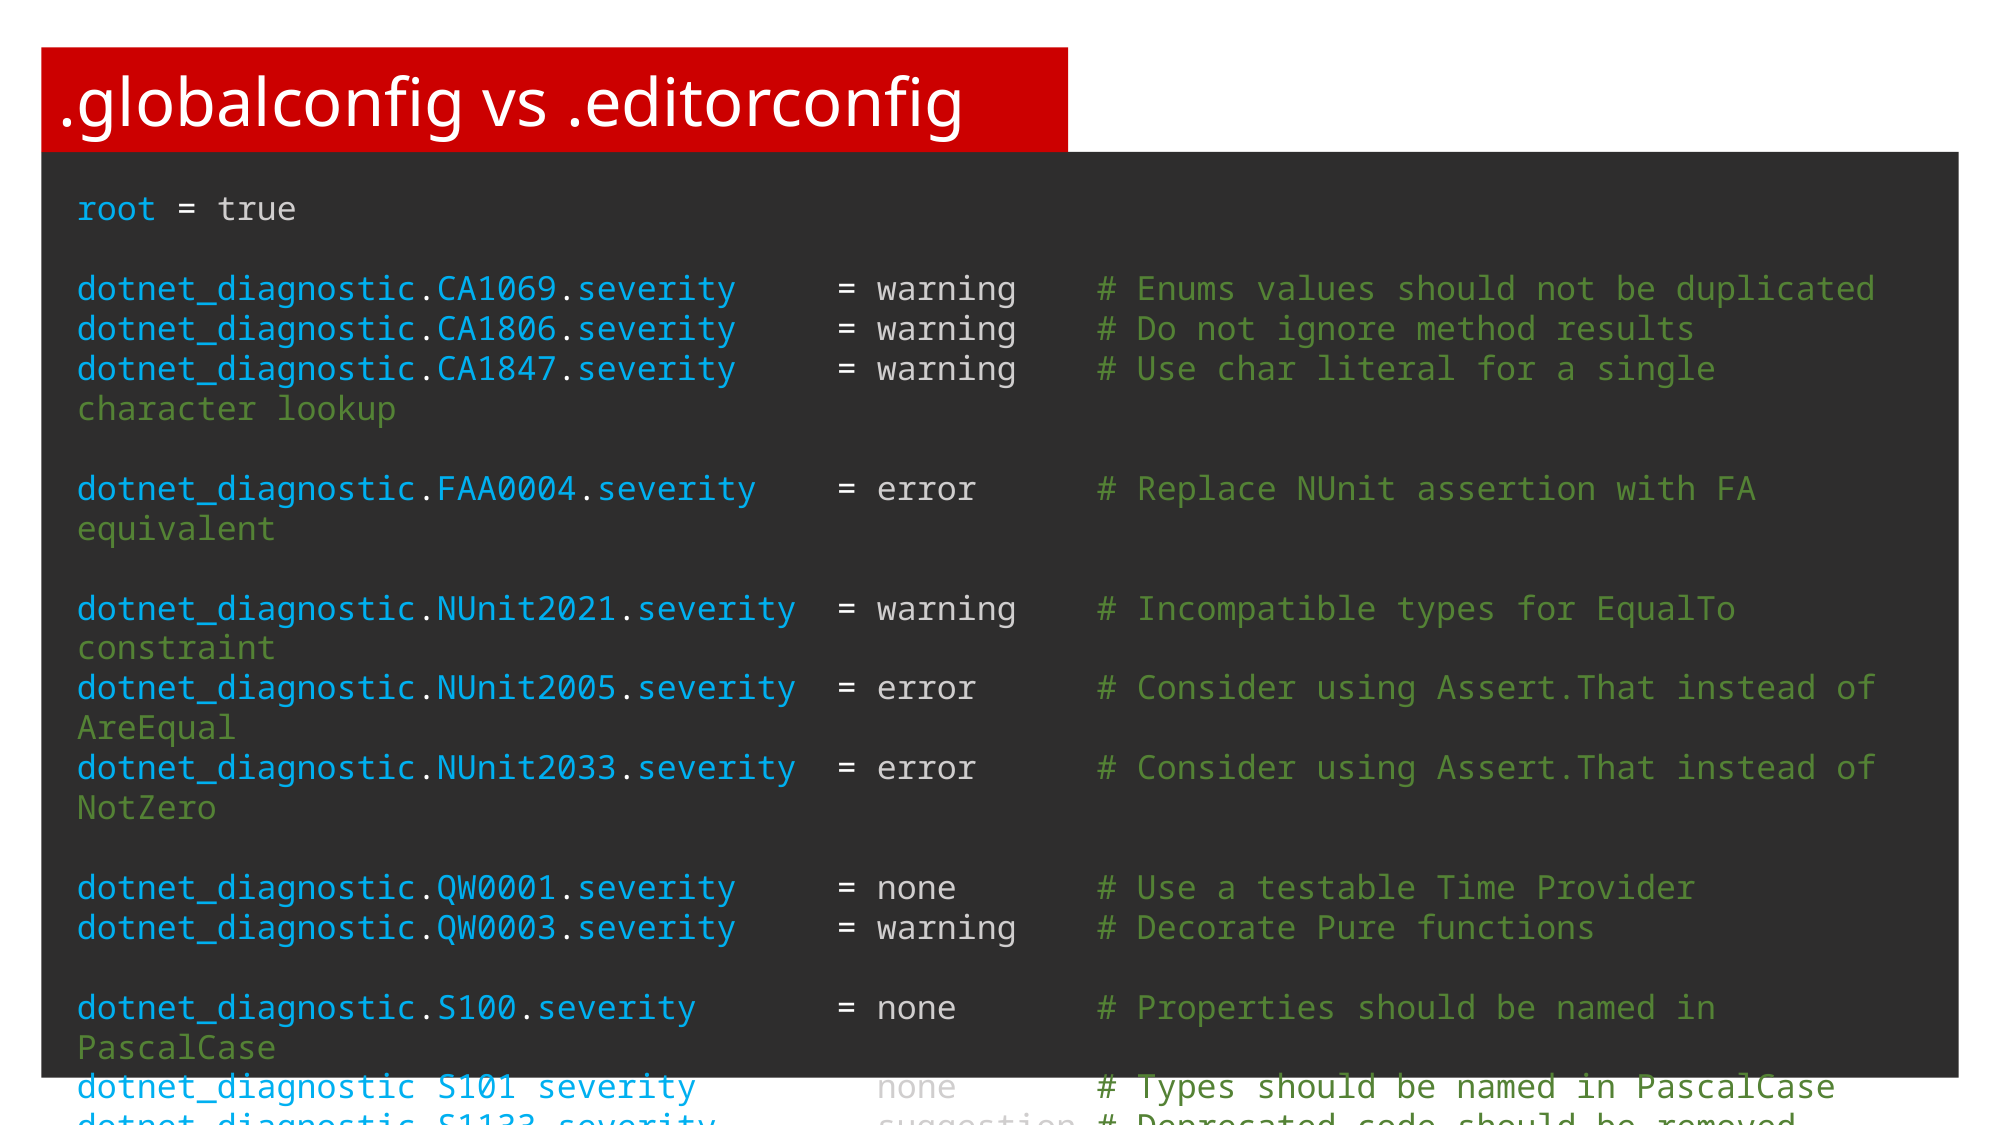

.globalconfig vs .editorconfig
root = true
dotnet_diagnostic.CA1069.severity = warning # Enums values should not be duplicated
dotnet_diagnostic.CA1806.severity = warning # Do not ignore method results
dotnet_diagnostic.CA1847.severity = warning # Use char literal for a single character lookup
dotnet_diagnostic.FAA0004.severity = error # Replace NUnit assertion with FA equivalent
dotnet_diagnostic.NUnit2021.severity = warning # Incompatible types for EqualTo constraint
dotnet_diagnostic.NUnit2005.severity = error # Consider using Assert.That instead of AreEqual
dotnet_diagnostic.NUnit2033.severity = error # Consider using Assert.That instead of NotZero
dotnet_diagnostic.QW0001.severity = none # Use a testable Time Provider
dotnet_diagnostic.QW0003.severity = warning # Decorate Pure functions
dotnet_diagnostic.S100.severity = none # Properties should be named in PascalCase
dotnet_diagnostic.S101.severity = none # Types should be named in PascalCase
dotnet_diagnostic.S1133.severity = suggestion # Deprecated code should be removed
dotnet_diagnostic.S107.severity = warning # Methods should not have too many parameters
dotnet_diagnostic.SYSLIB1044.severity = none # Regex gen couldn't generate completely